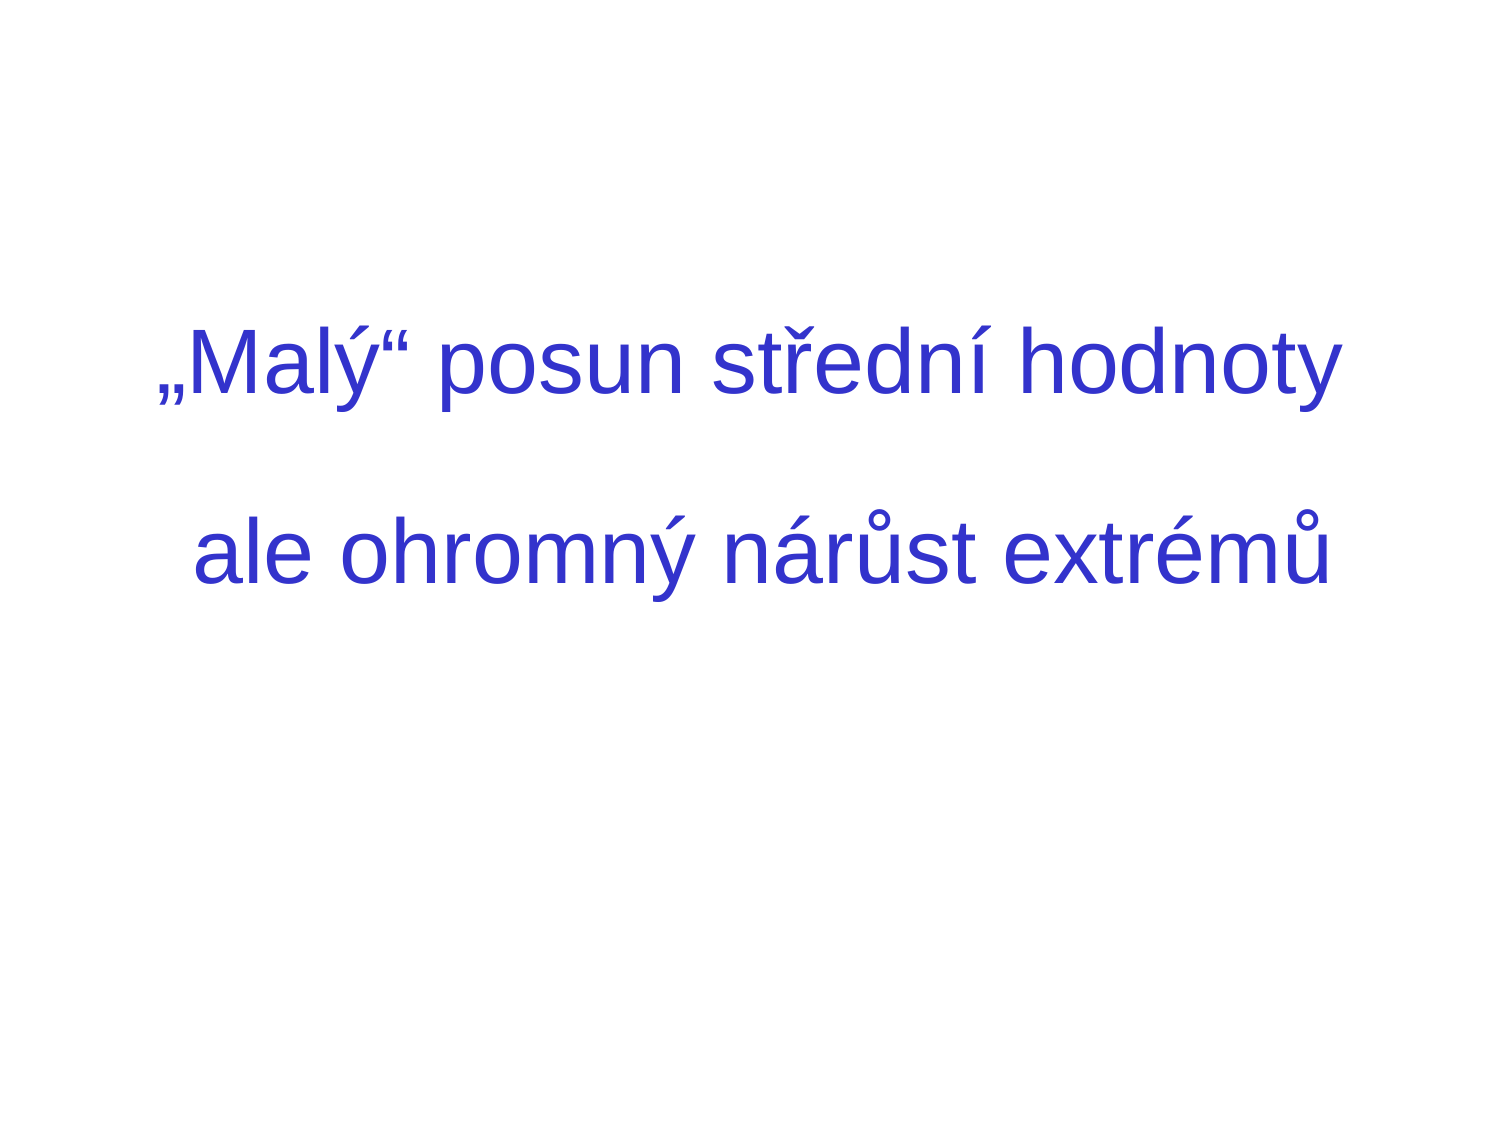

# „Malý“ posun střední hodnoty ale ohromný nárůst extrémů